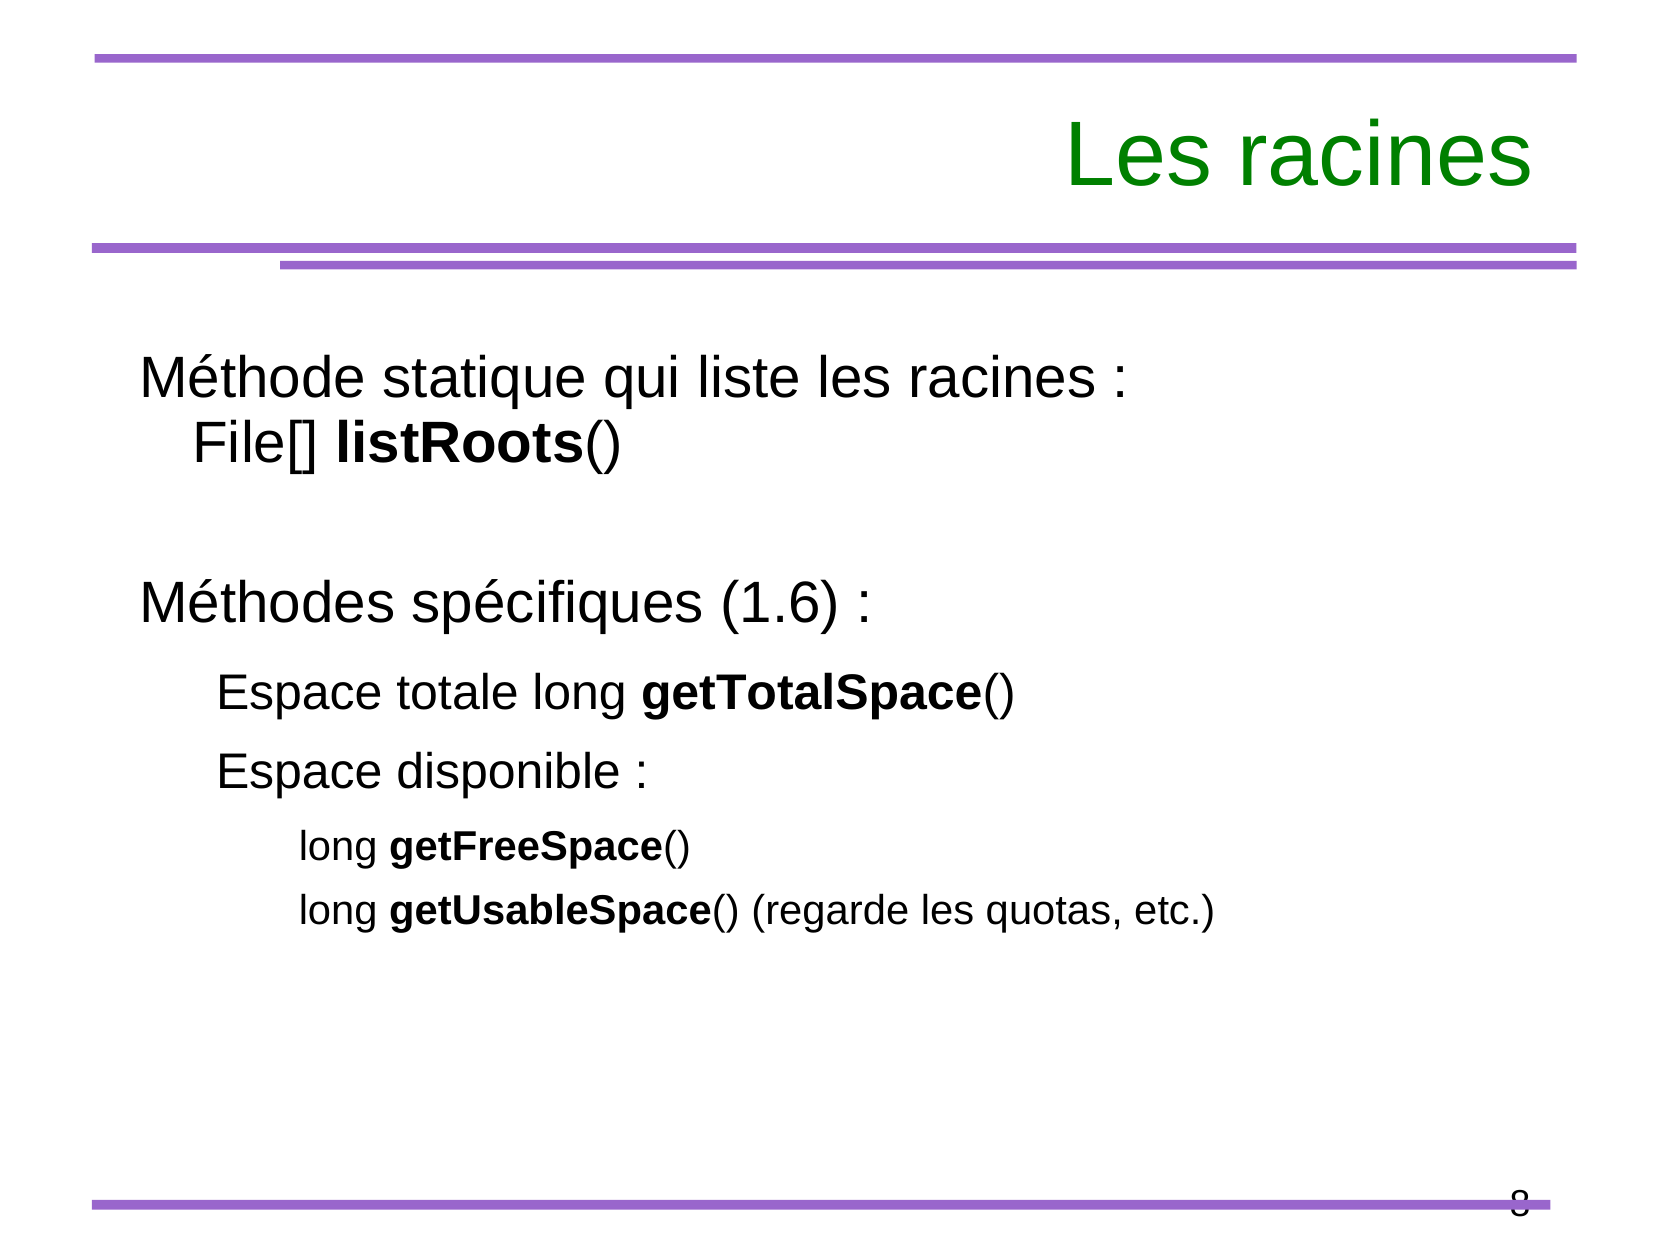

# Les racines
Méthode statique qui liste les racines :
File[] listRoots()
Méthodes spécifiques (1.6) :
Espace totale long getTotalSpace()
Espace disponible :
long getFreeSpace()
long getUsableSpace() (regarde les quotas, etc.)